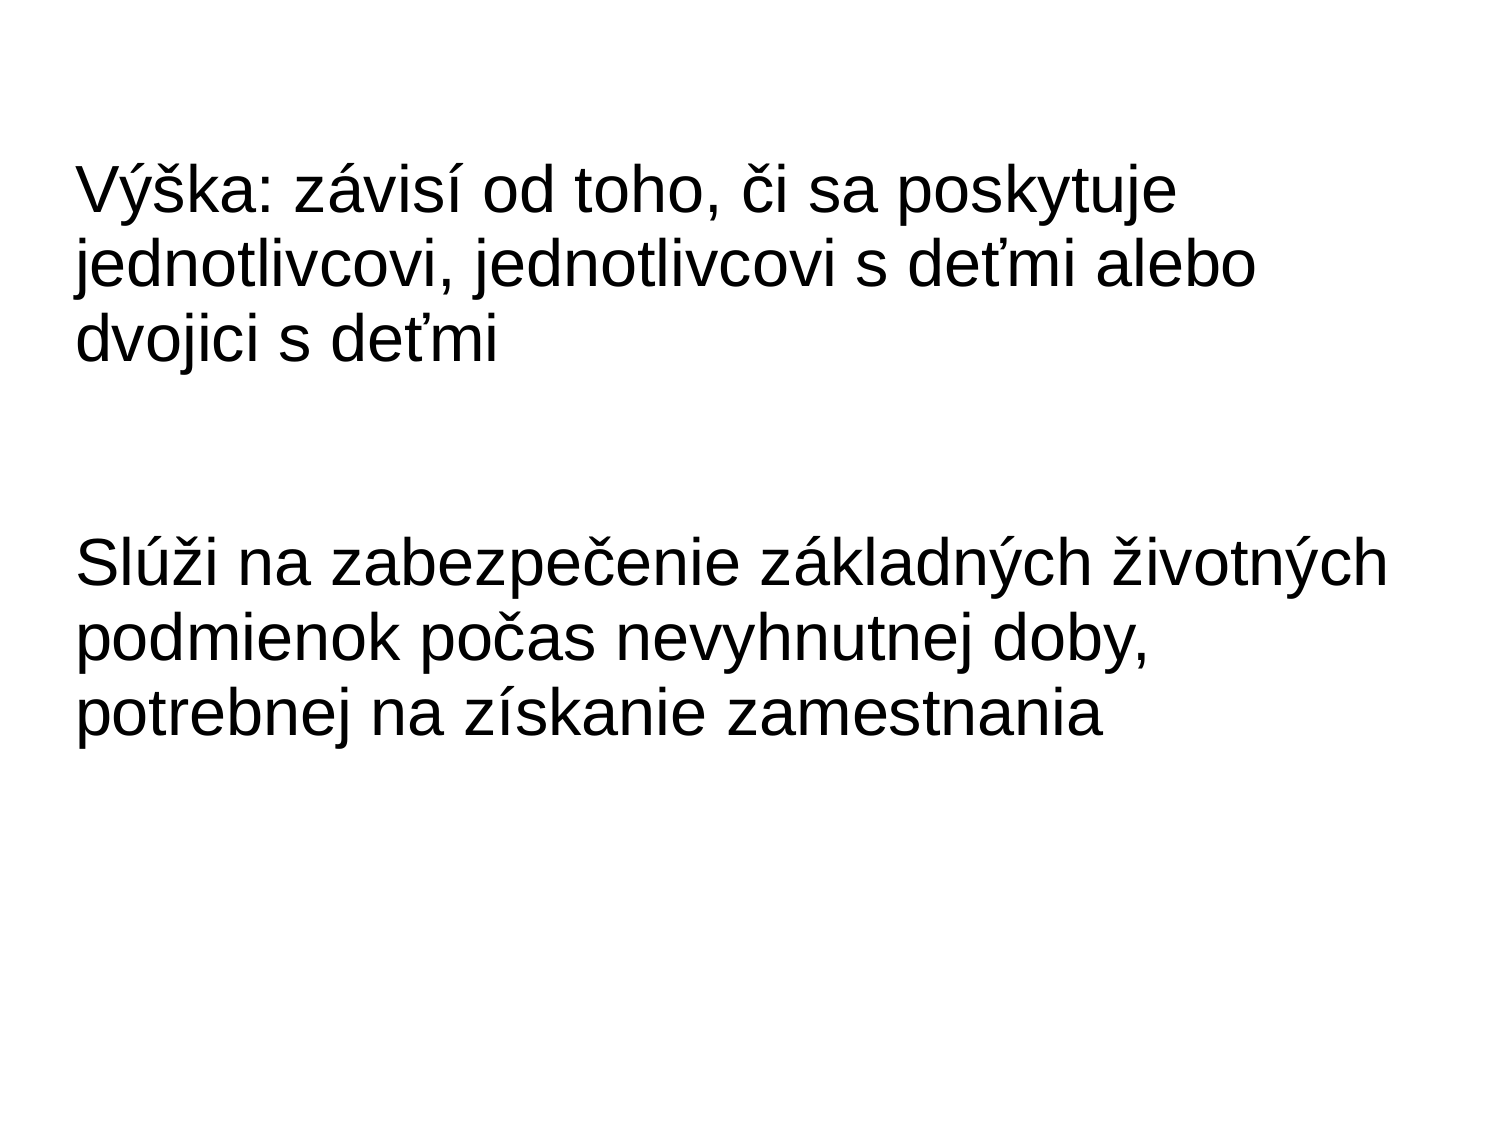

# Výška: závisí od toho, či sa poskytuje jednotlivcovi, jednotlivcovi s deťmi alebo dvojici s deťmi
Slúži na zabezpečenie základných životných podmienok počas nevyhnutnej doby, potrebnej na získanie zamestnania